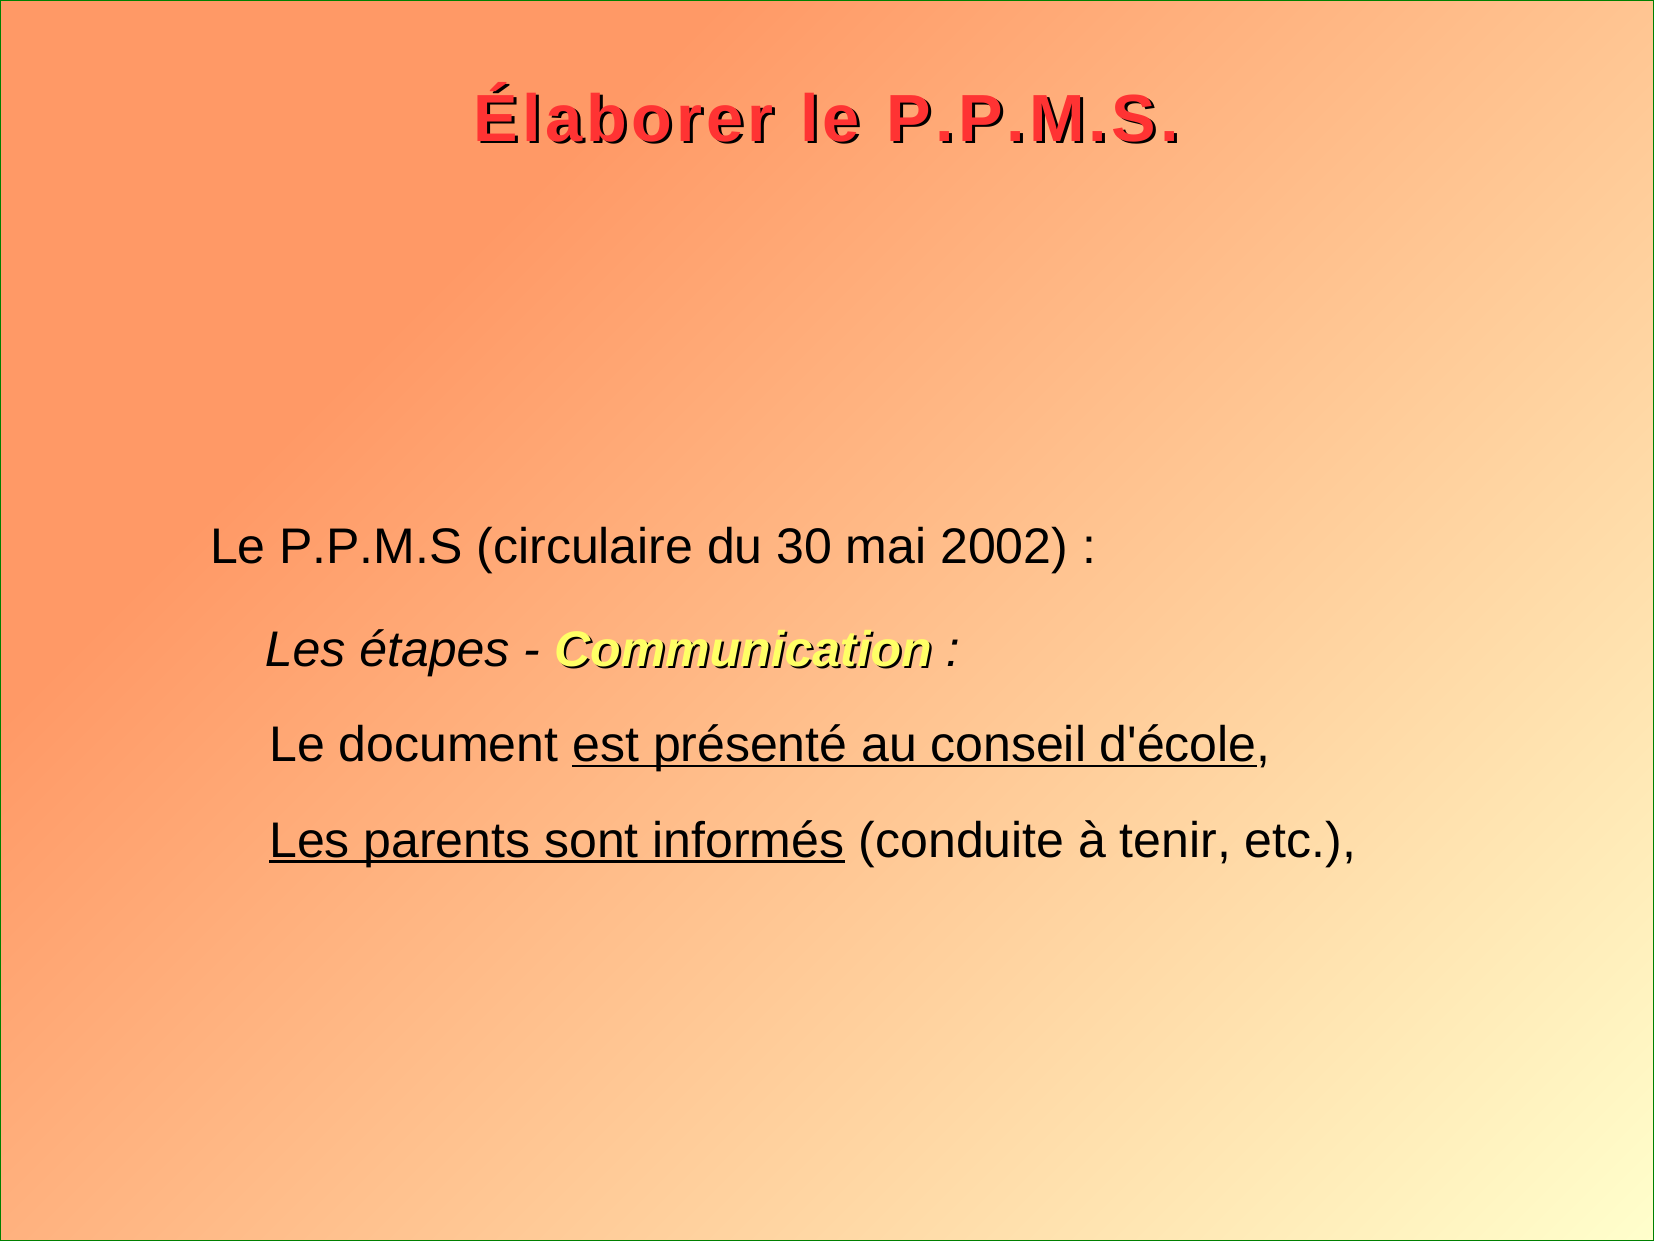

# Élaborer le P.P.M.S.
Le P.P.M.S (circulaire du 30 mai 2002) :
Les étapes - Communication :
Le document est présenté au conseil d'école,
Les parents sont informés (conduite à tenir, etc.),